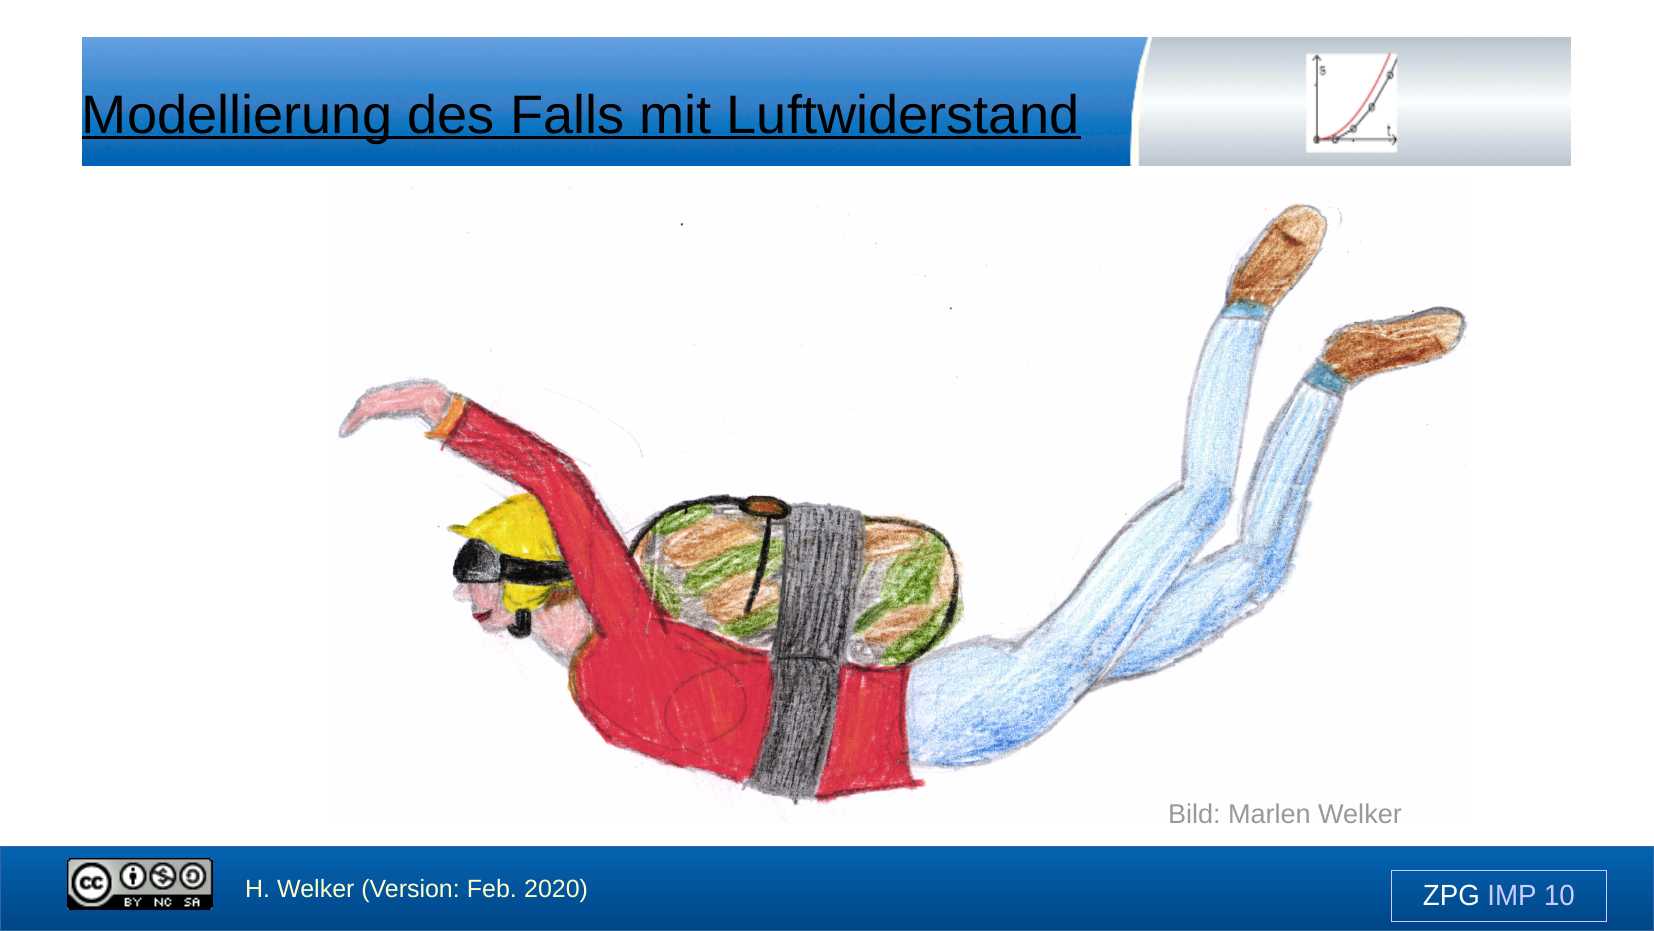

# Modellierung des Falls mit Luftwiderstand
Bild: Marlen Welker